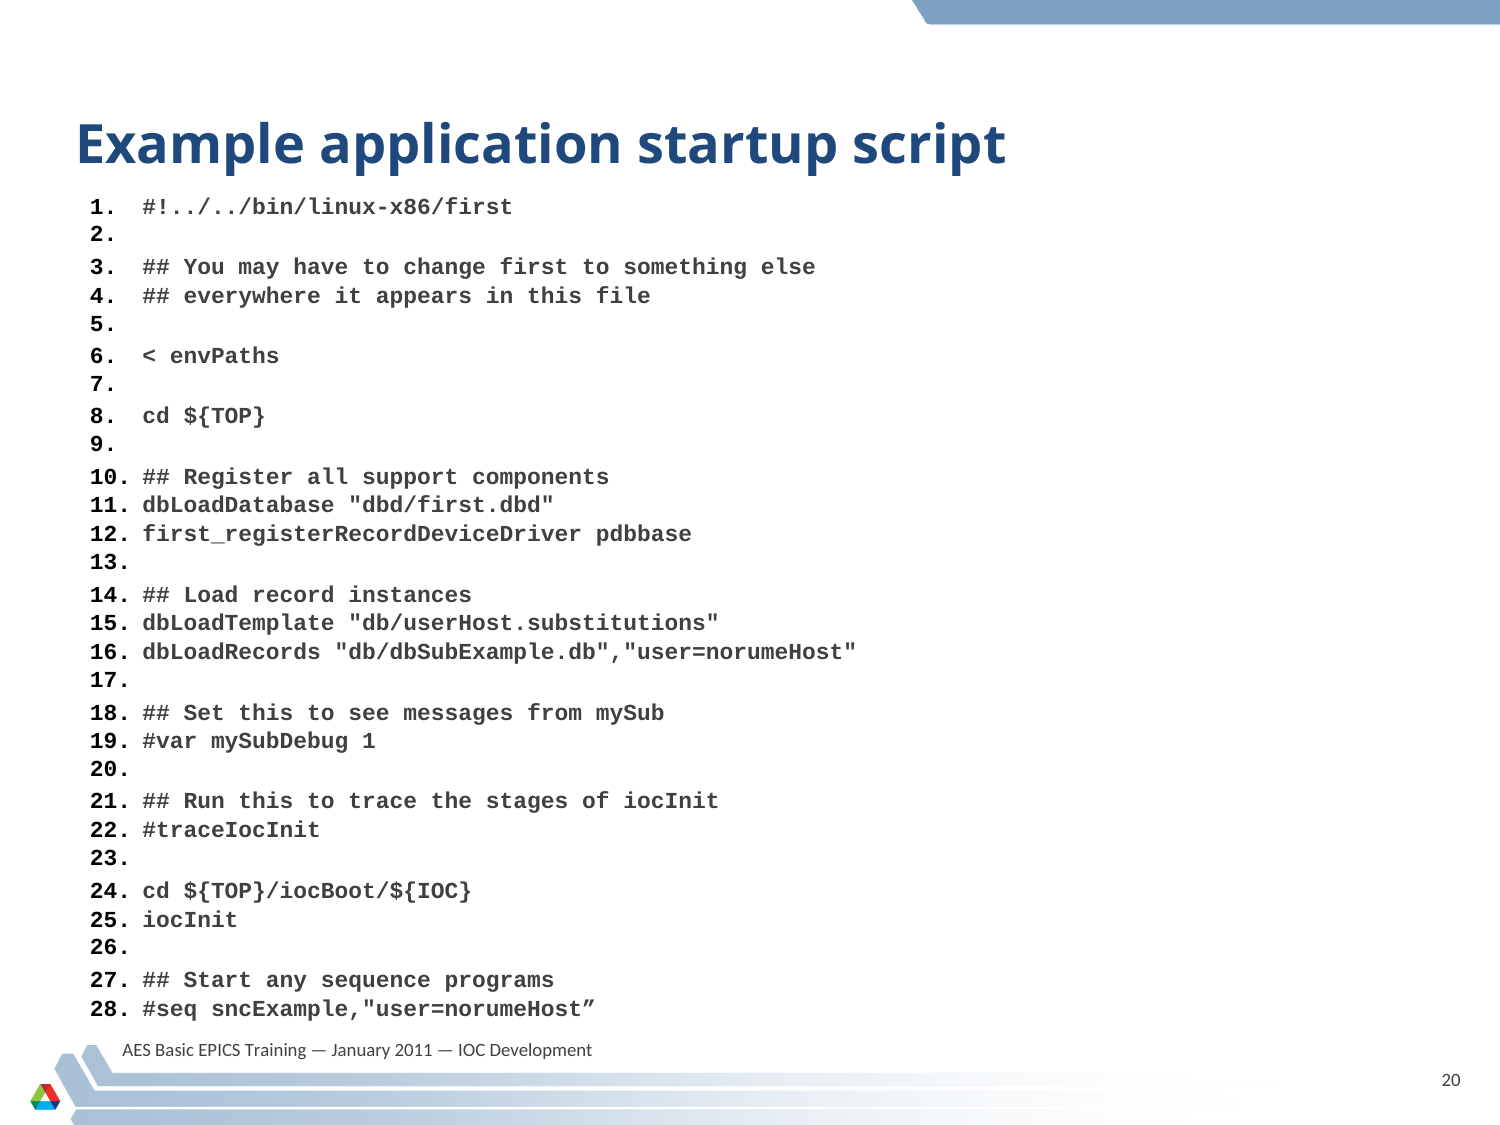

# Example application startup script
#!../../bin/linux-x86/first
## You may have to change first to something else
## everywhere it appears in this file
< envPaths
cd ${TOP}
## Register all support components
dbLoadDatabase "dbd/first.dbd"
first_registerRecordDeviceDriver pdbbase
## Load record instances
dbLoadTemplate "db/userHost.substitutions"
dbLoadRecords "db/dbSubExample.db","user=norumeHost"
## Set this to see messages from mySub
#var mySubDebug 1
## Run this to trace the stages of iocInit
#traceIocInit
cd ${TOP}/iocBoot/${IOC}
iocInit
## Start any sequence programs
#seq sncExample,"user=norumeHost”
AES Basic EPICS Training — January 2011 — IOC Development
20